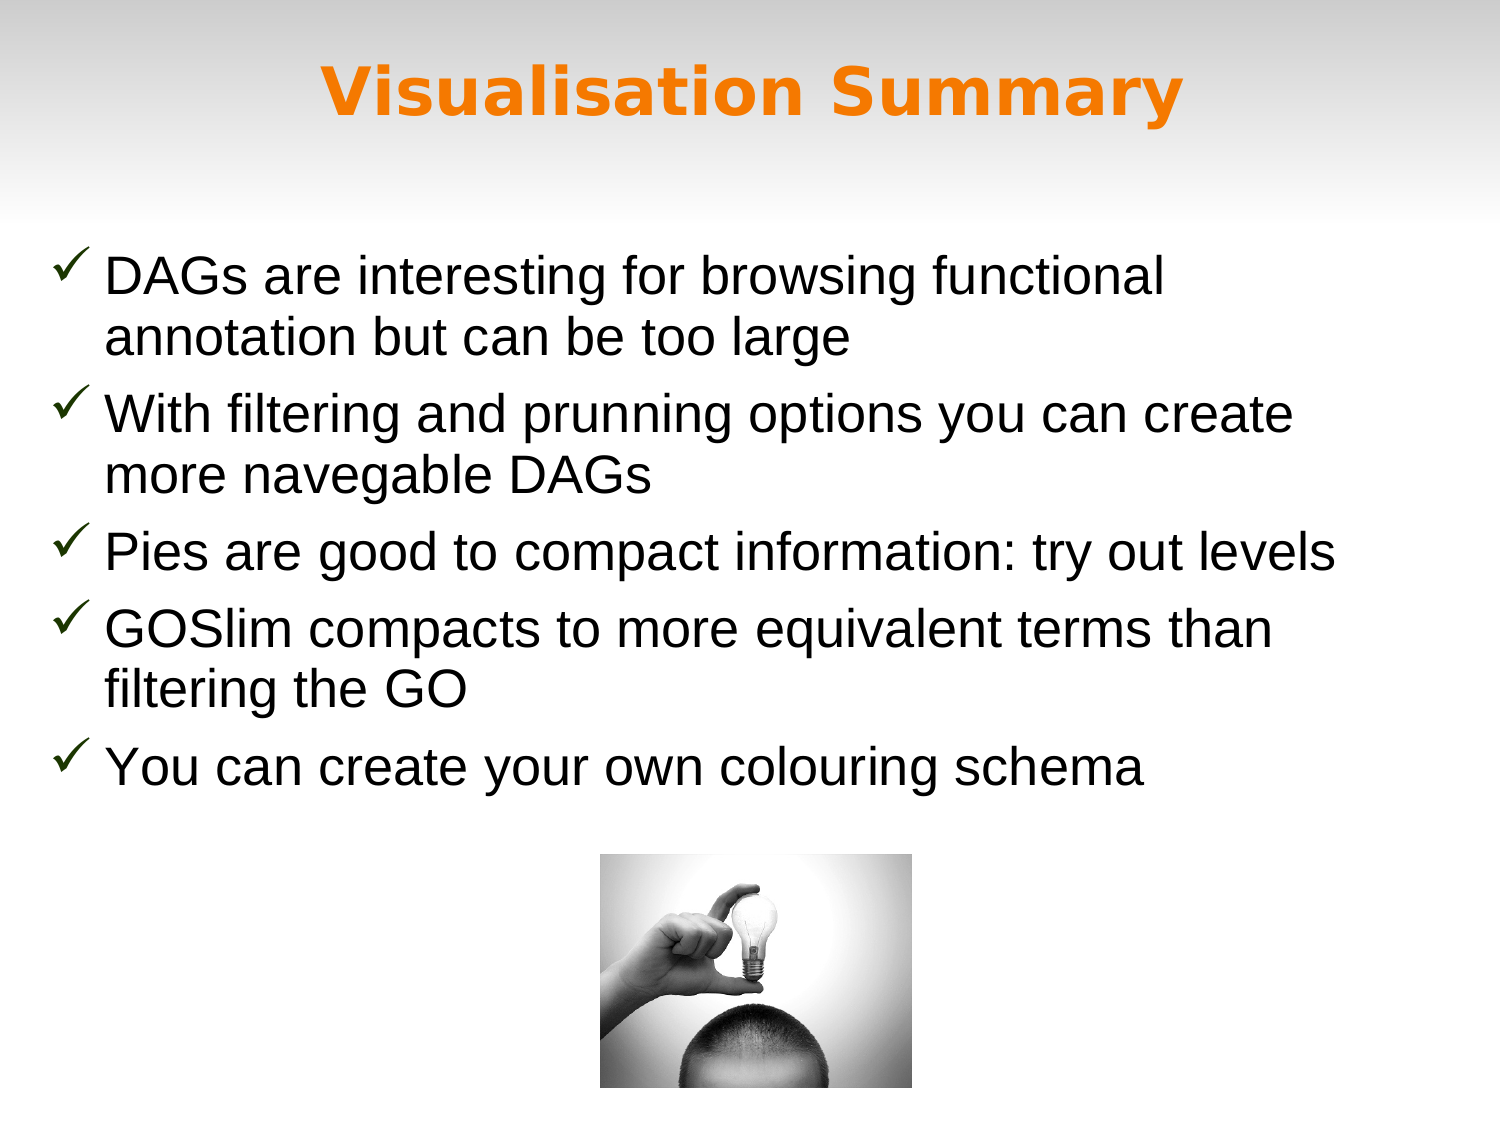

# Visualisation Summary
DAGs are interesting for browsing functional annotation but can be too large
With filtering and prunning options you can create more navegable DAGs
Pies are good to compact information: try out levels
GOSlim compacts to more equivalent terms than filtering the GO
You can create your own colouring schema